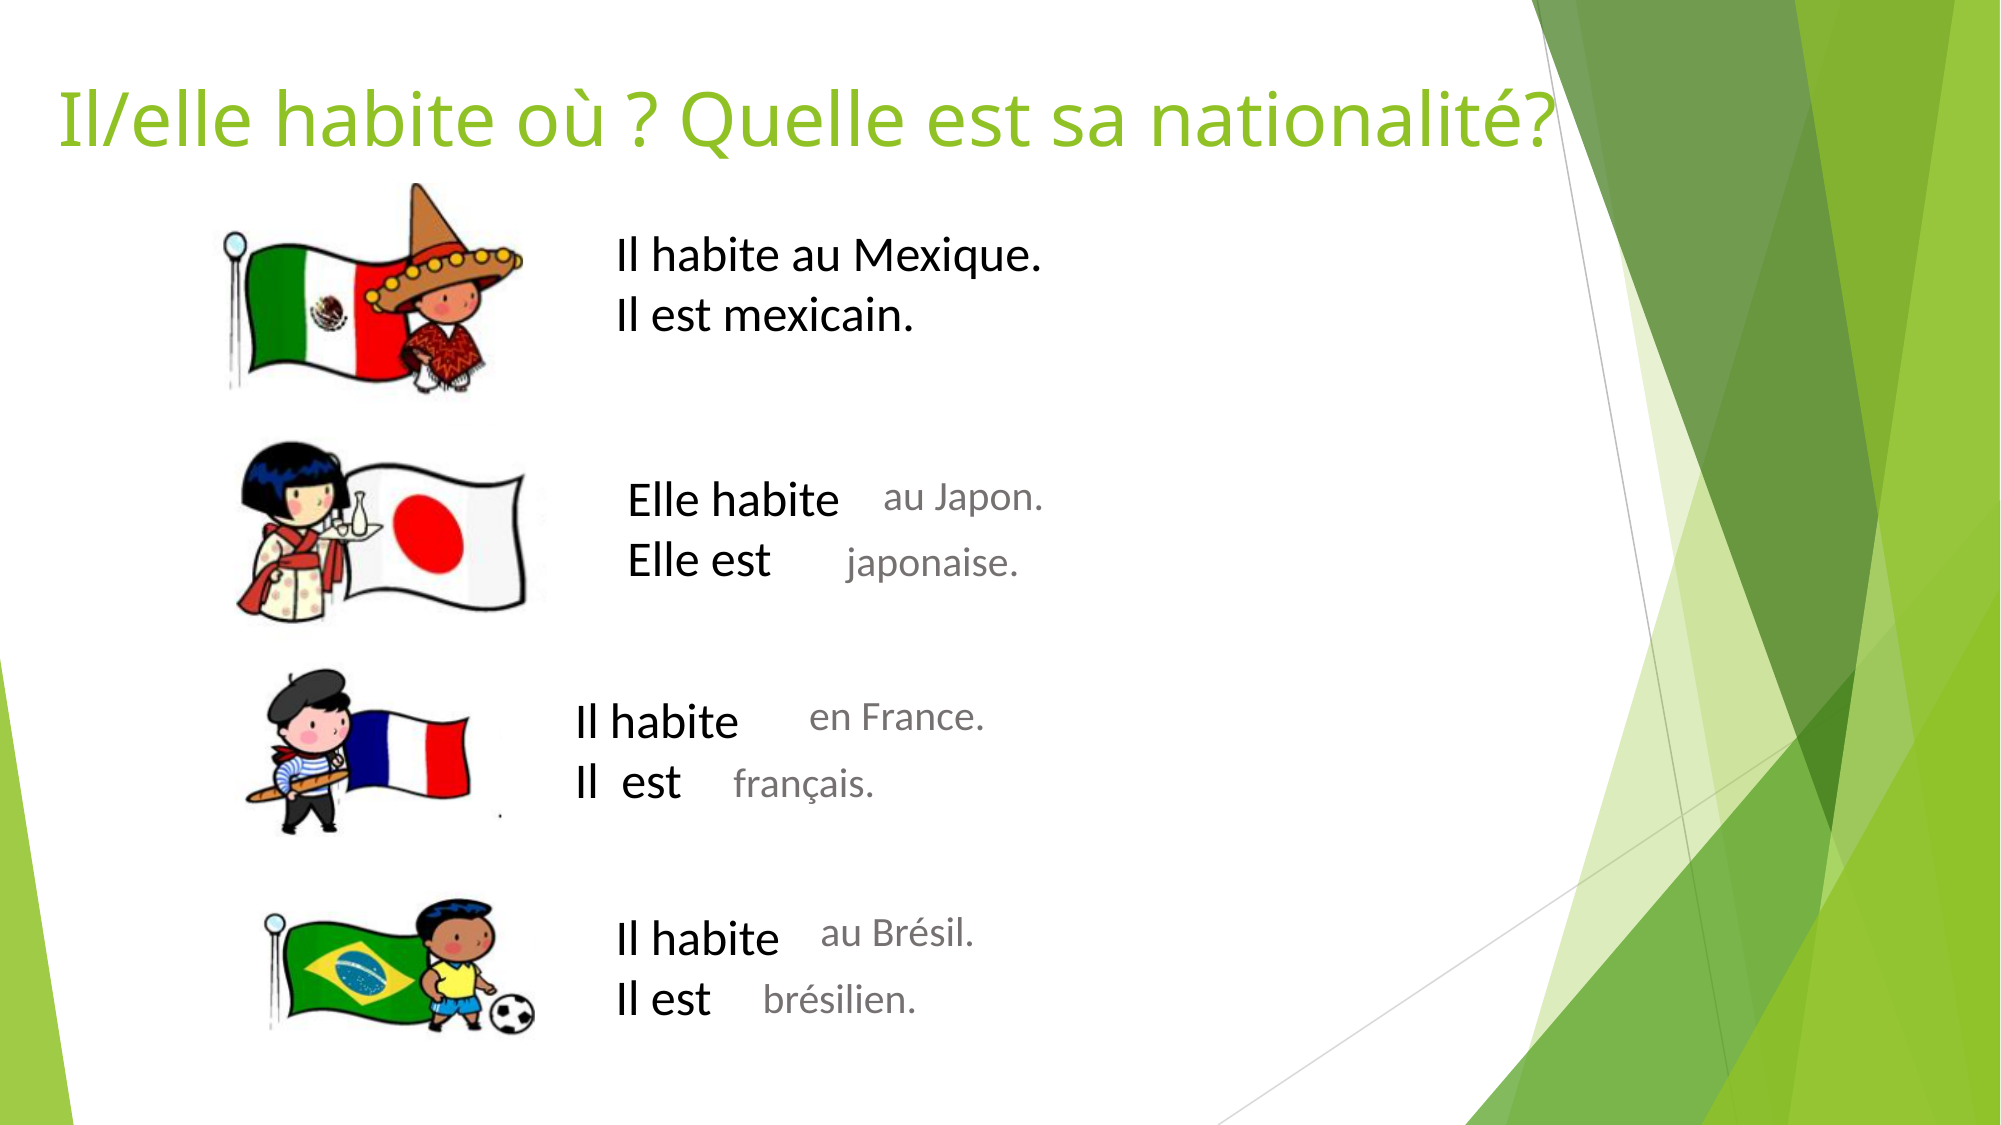

# Il/elle habite où ? Quelle est sa nationalité?
Il habite au Mexique.
Il est mexicain.
Elle habite
Elle est
au Japon.
japonaise.
Il habite
Il est
en France.
français.
Il habite
Il est
au Brésil.
brésilien.